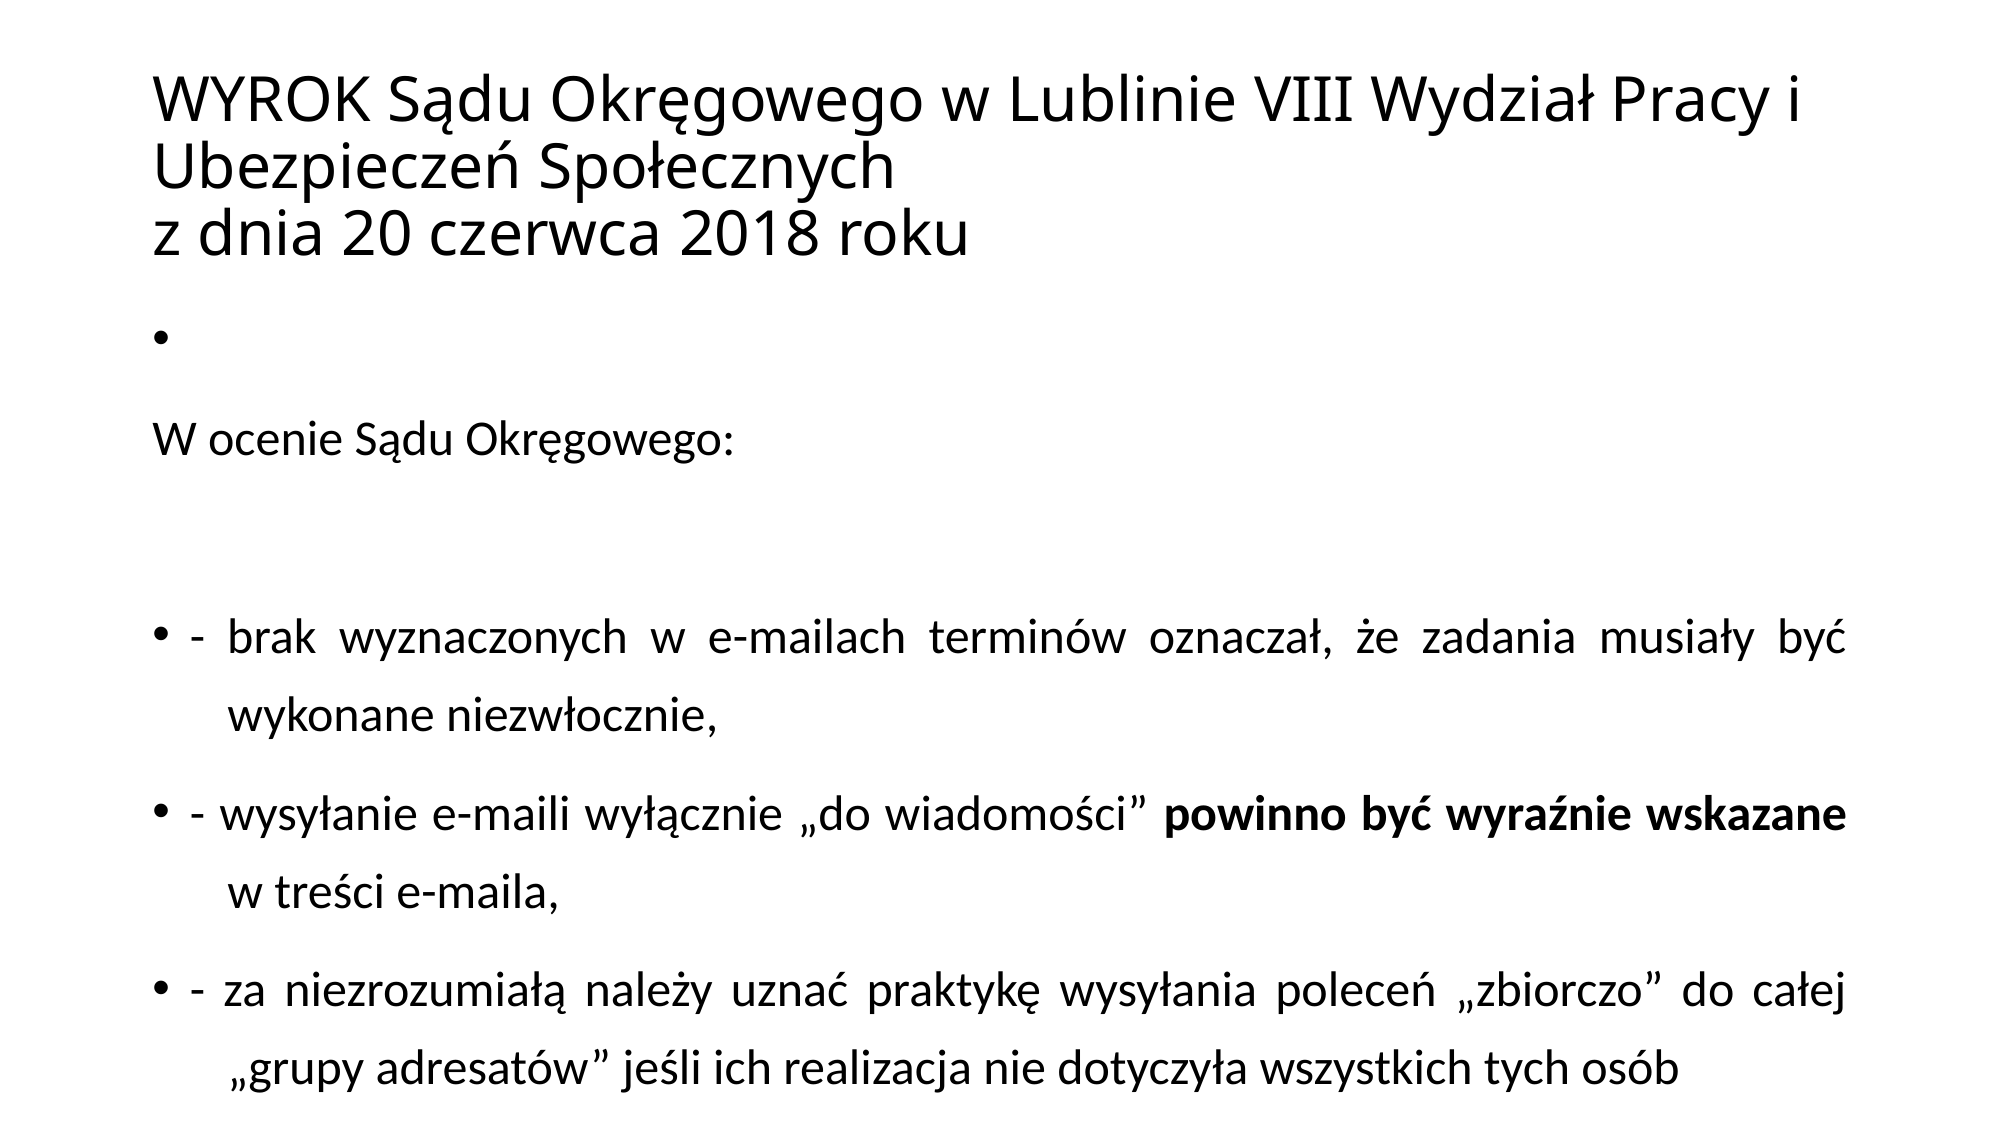

# WYROK Sądu Okręgowego w Lublinie VIII Wydział Pracy i Ubezpieczeń Społecznych z dnia 20 czerwca 2018 roku
W ocenie Sądu Okręgowego:
- brak wyznaczonych w e-mailach terminów oznaczał, że zadania musiały być wykonane niezwłocznie,
- wysyłanie e-maili wyłącznie „do wiadomości” powinno być wyraźnie wskazane w treści e-maila,
- za niezrozumiałą należy uznać praktykę wysyłania poleceń „zbiorczo” do całej „grupy adresatów” jeśli ich realizacja nie dotyczyła wszystkich tych osób